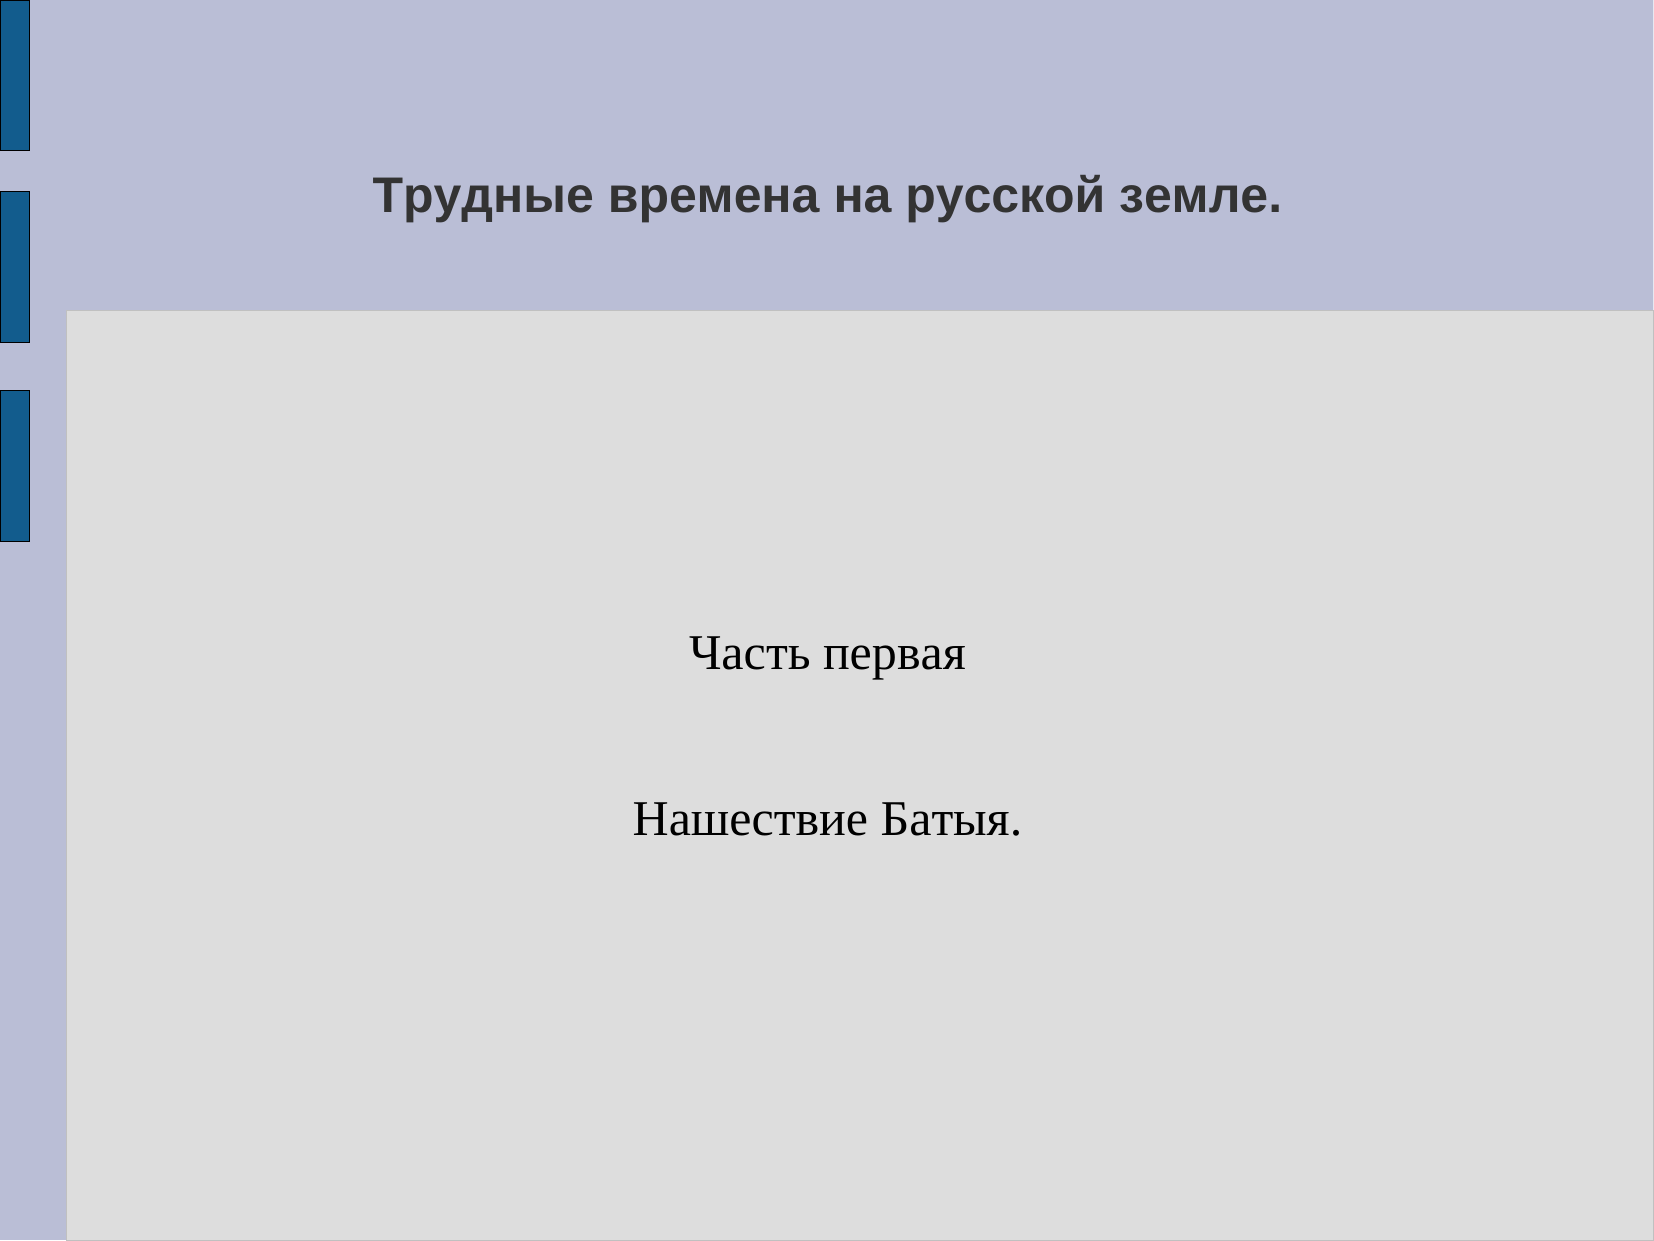

# Трудные времена на русской земле.
Часть первая
Нашествие Батыя.